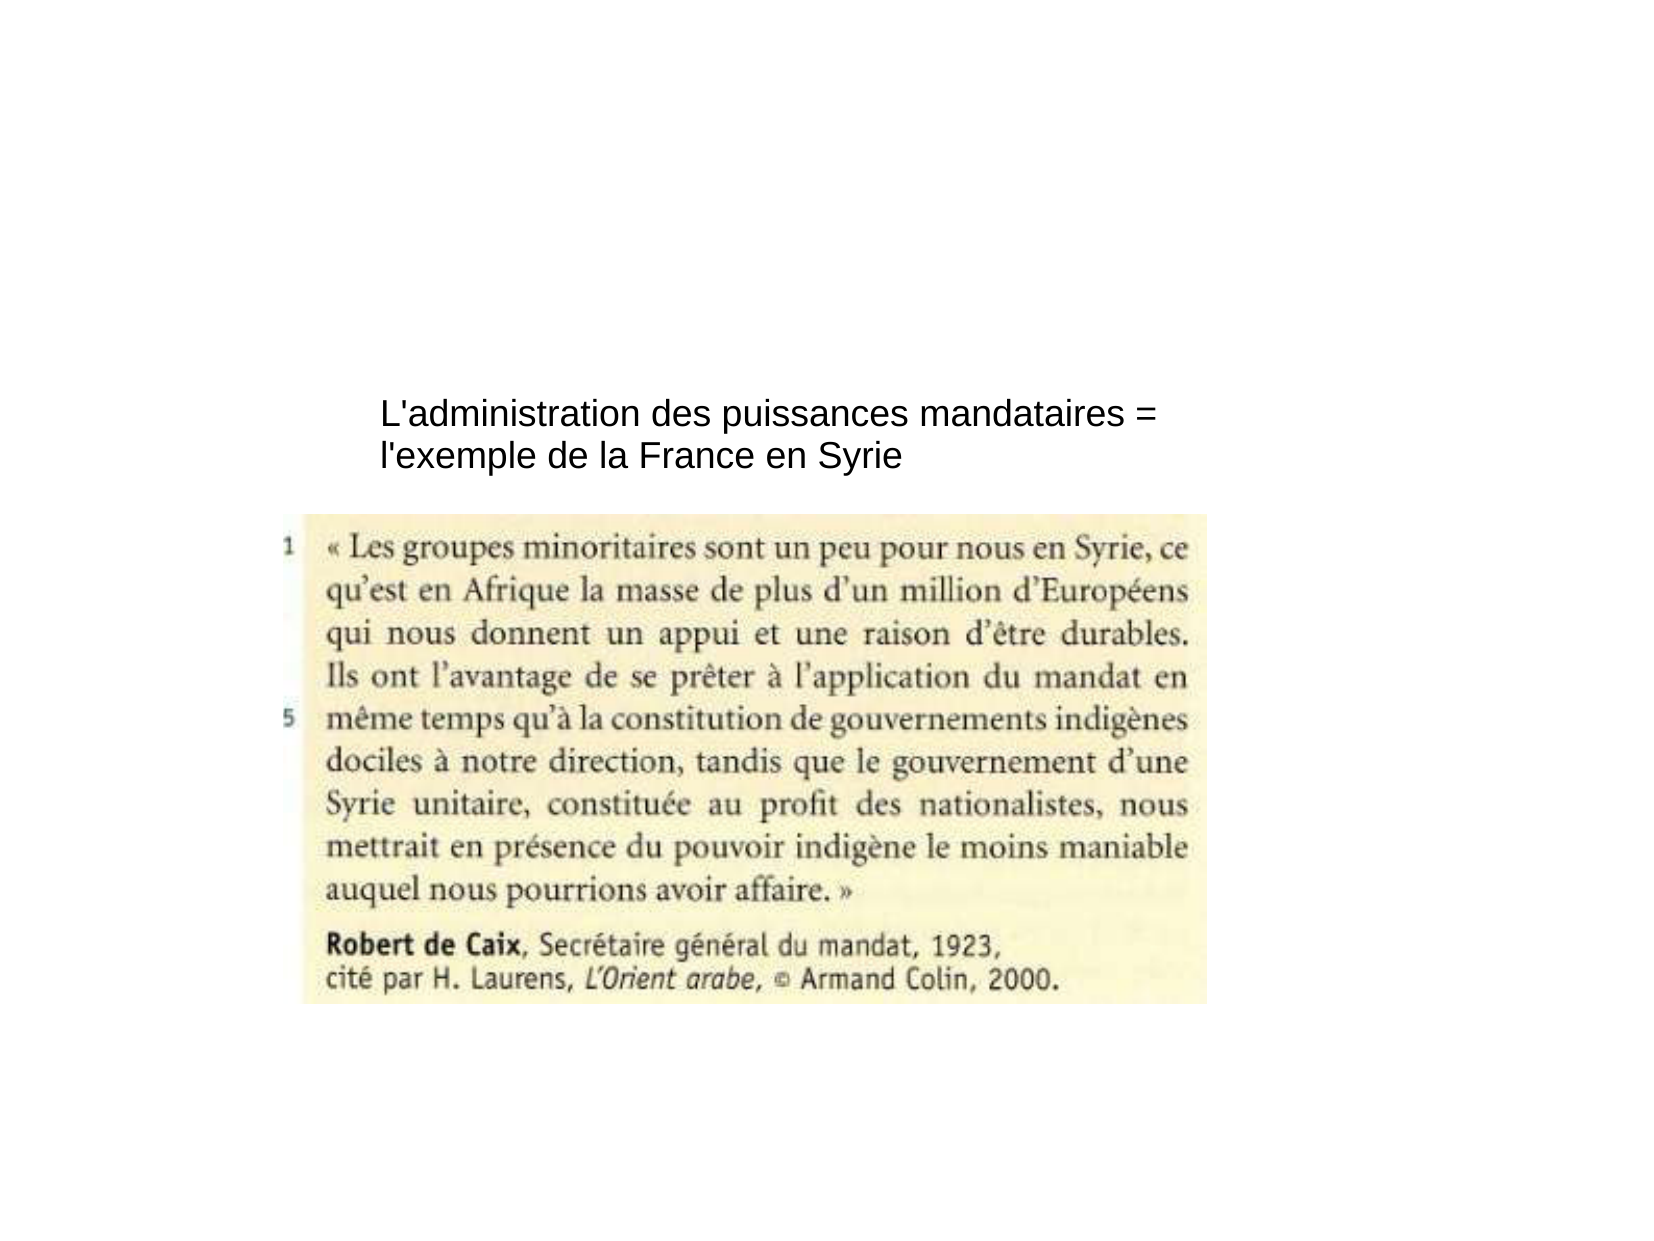

L'administration des puissances mandataires =
l'exemple de la France en Syrie